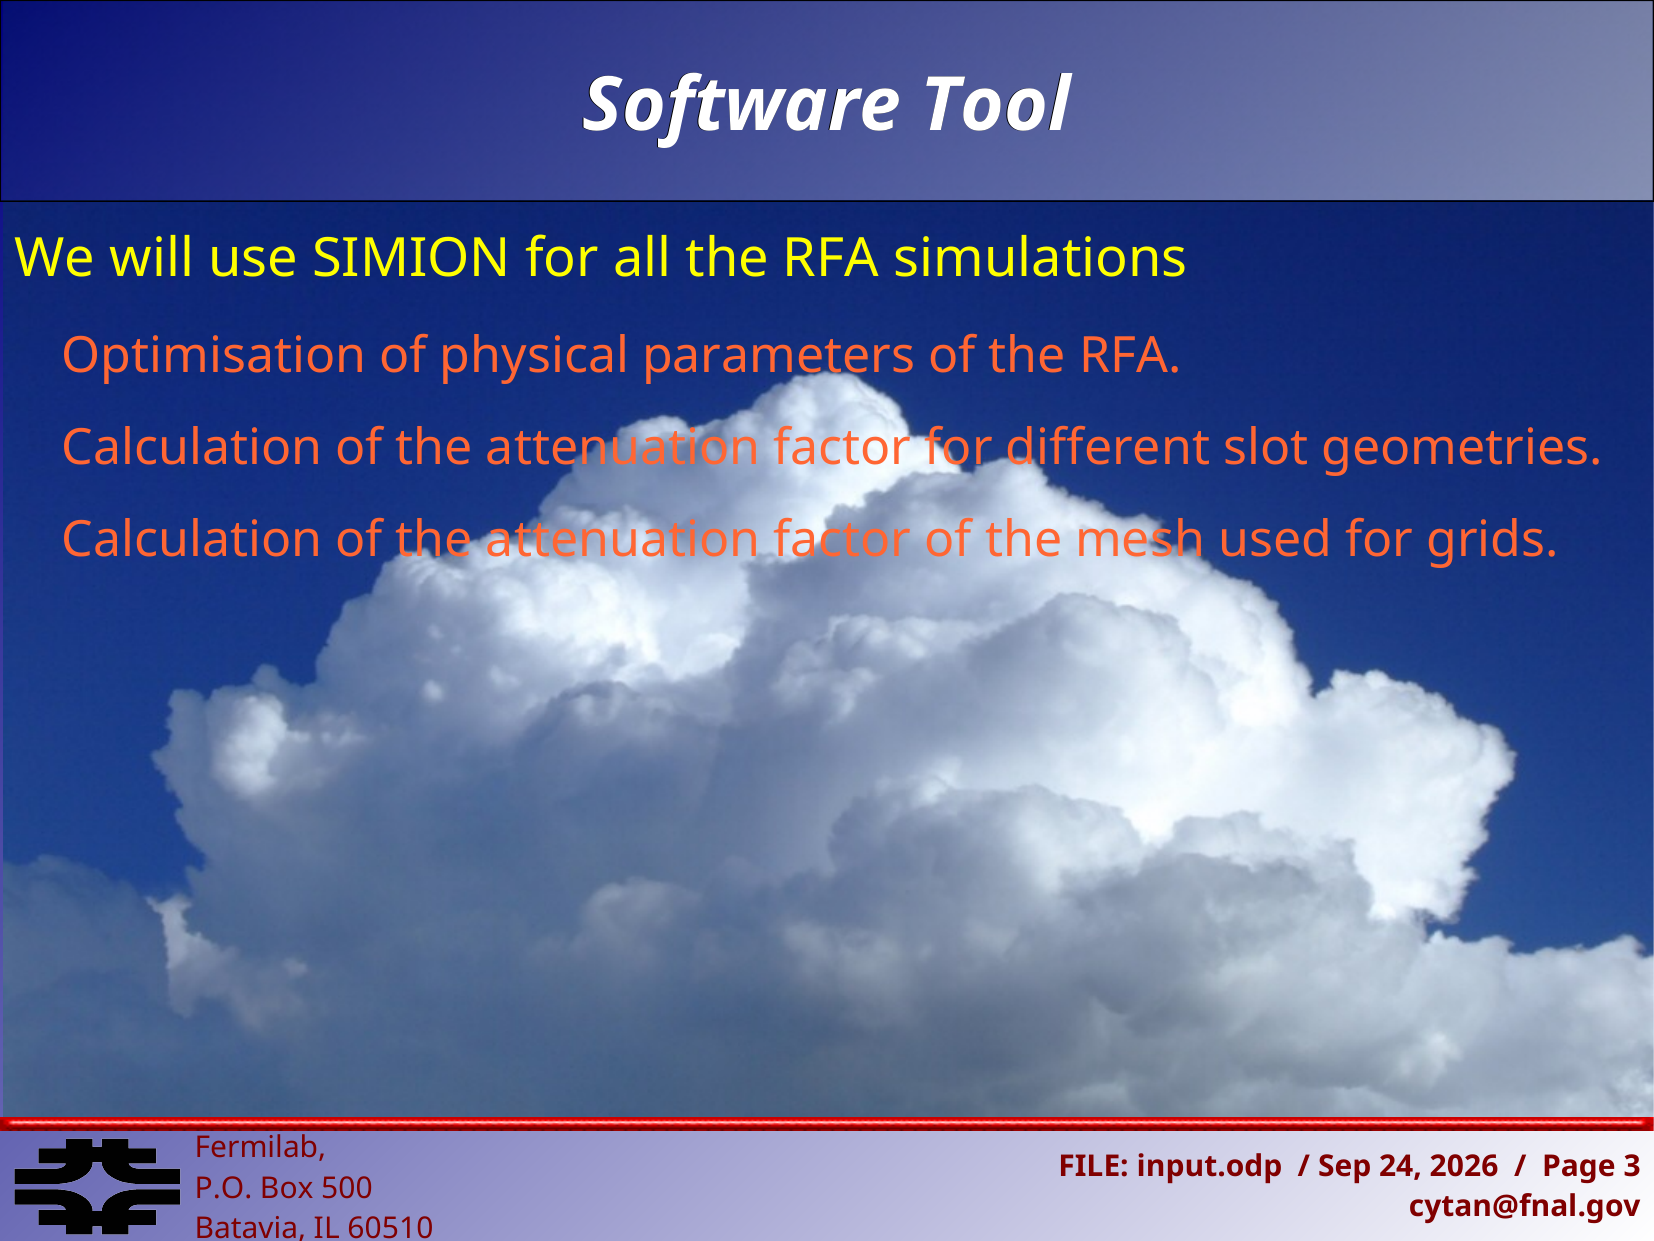

# Software Tool
We will use SIMION for all the RFA simulations
Optimisation of physical parameters of the RFA.
Calculation of the attenuation factor for different slot geometries.
Calculation of the attenuation factor of the mesh used for grids.